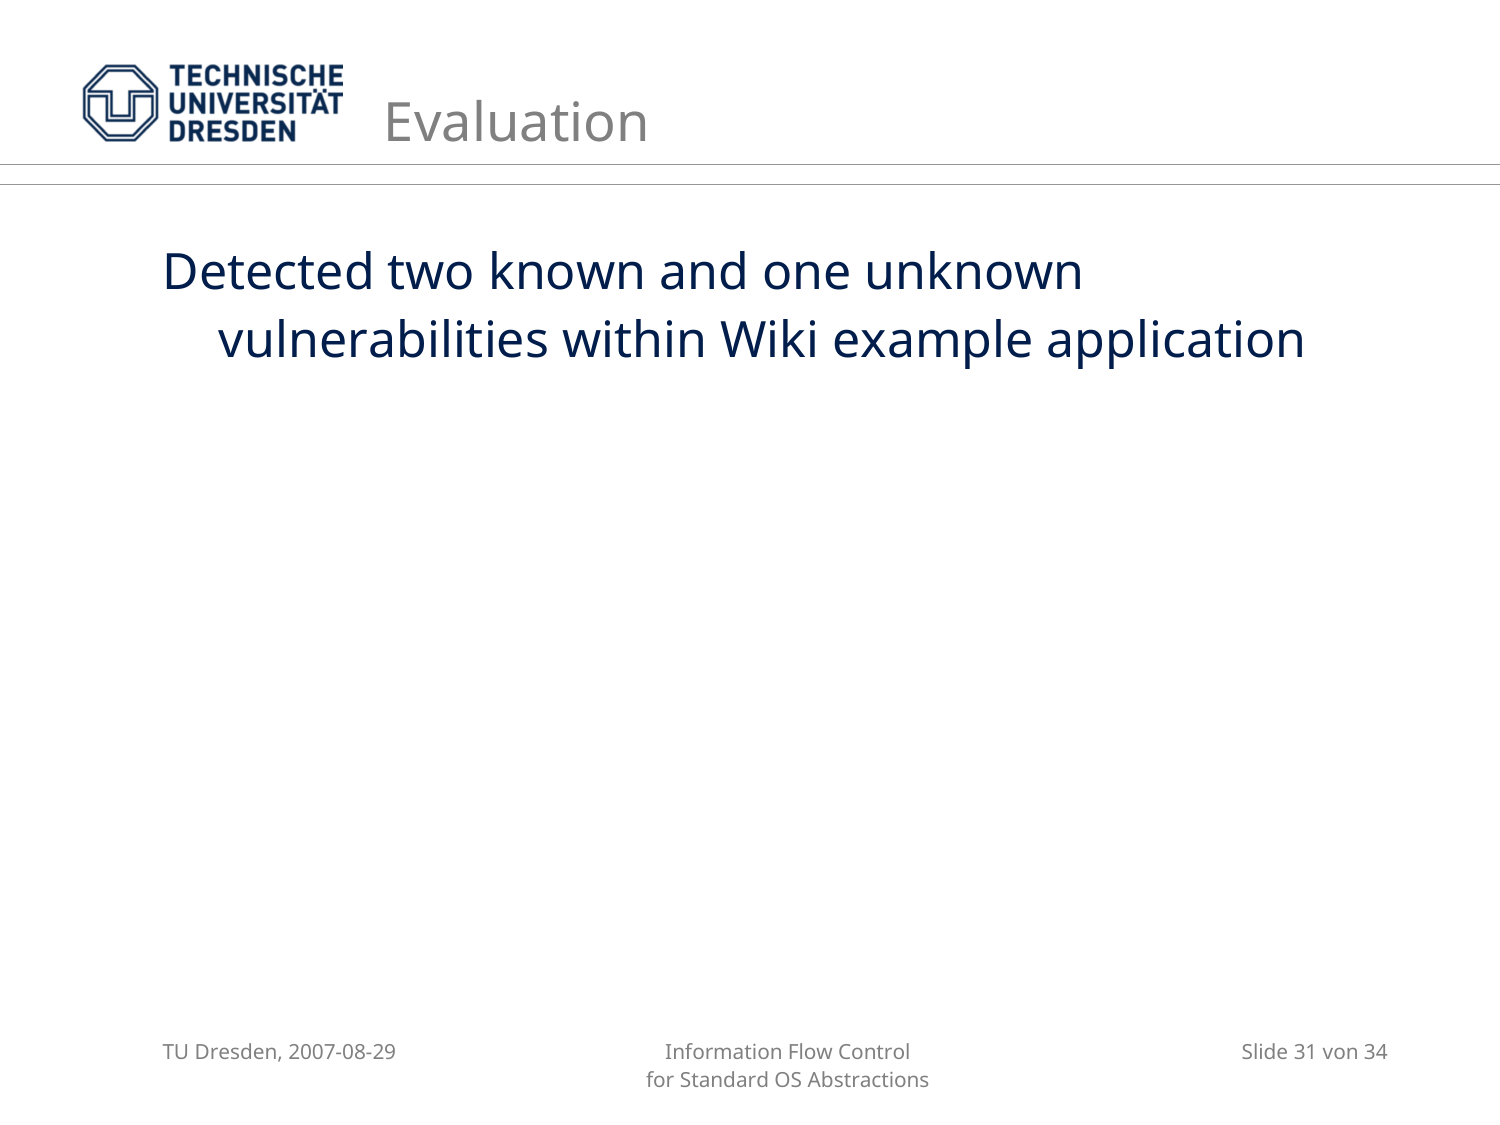

# Evaluation
Detected two known and one unknown vulnerabilities within Wiki example application
Presentation Title
31